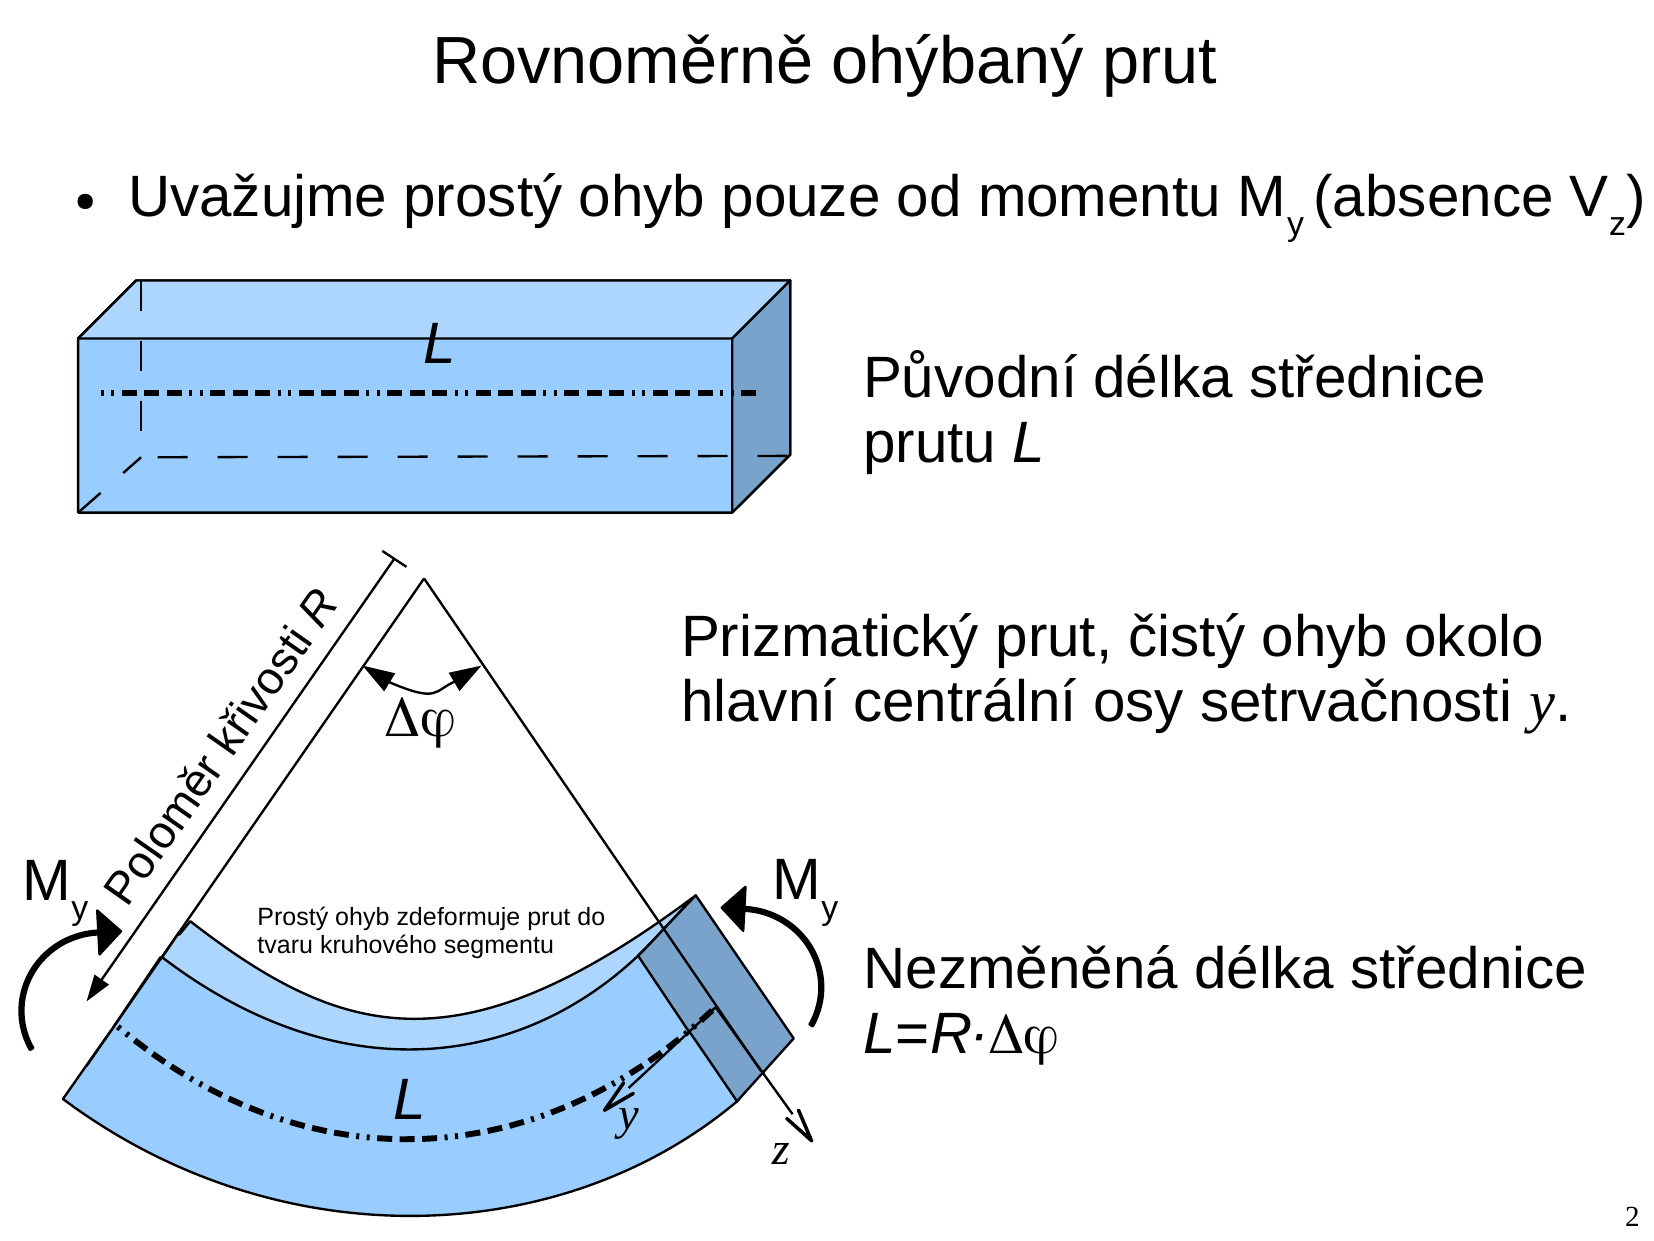

# Rovnoměrně ohýbaný prut
Uvažujme prostý ohyb pouze od momentu My (absence Vz)
L
Původní délka střednice prutu L
Prizmatický prut, čistý ohyb okolo hlavní centrální osy setrvačnosti y.
Poloměr křivosti R
Dj
My
My
Prostý ohyb zdeformuje prut do tvaru kruhového segmentu
Nezměněná délka střednice L=R∙Dj
L
y
z
2